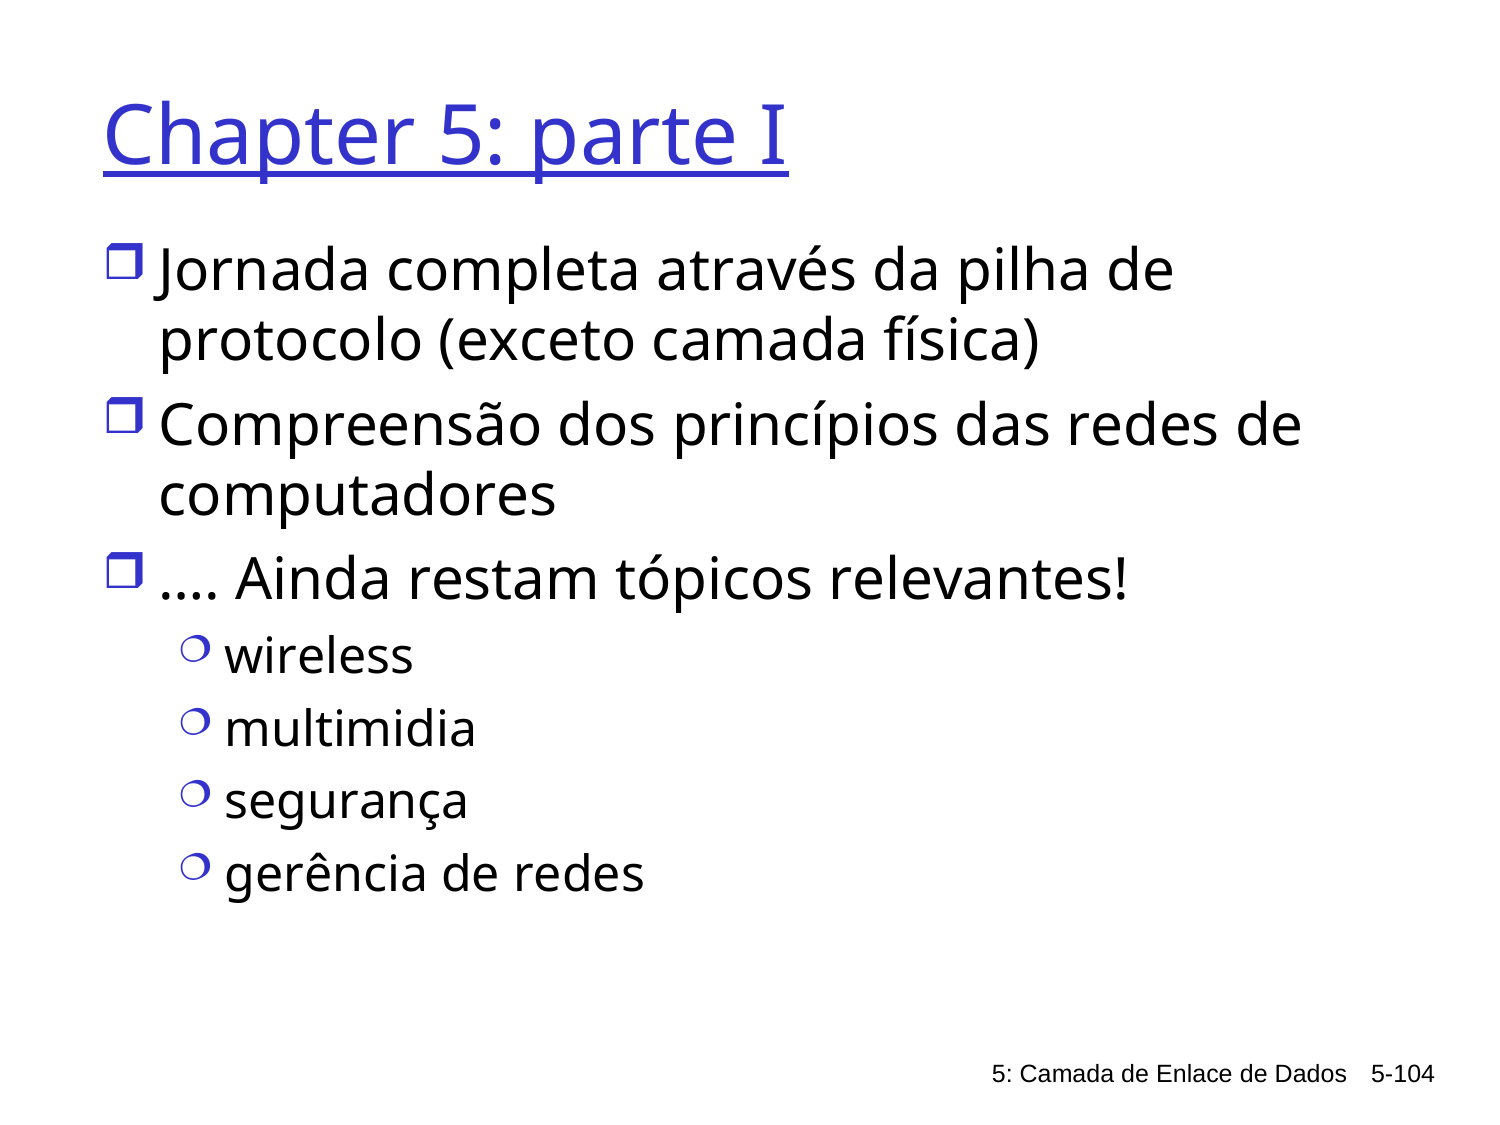

# Chapter 5: parte I
Jornada completa através da pilha de protocolo (exceto camada física)
Compreensão dos princípios das redes de computadores
…. Ainda restam tópicos relevantes!
wireless
multimidia
segurança
gerência de redes
5: Camada de Enlace de Dados